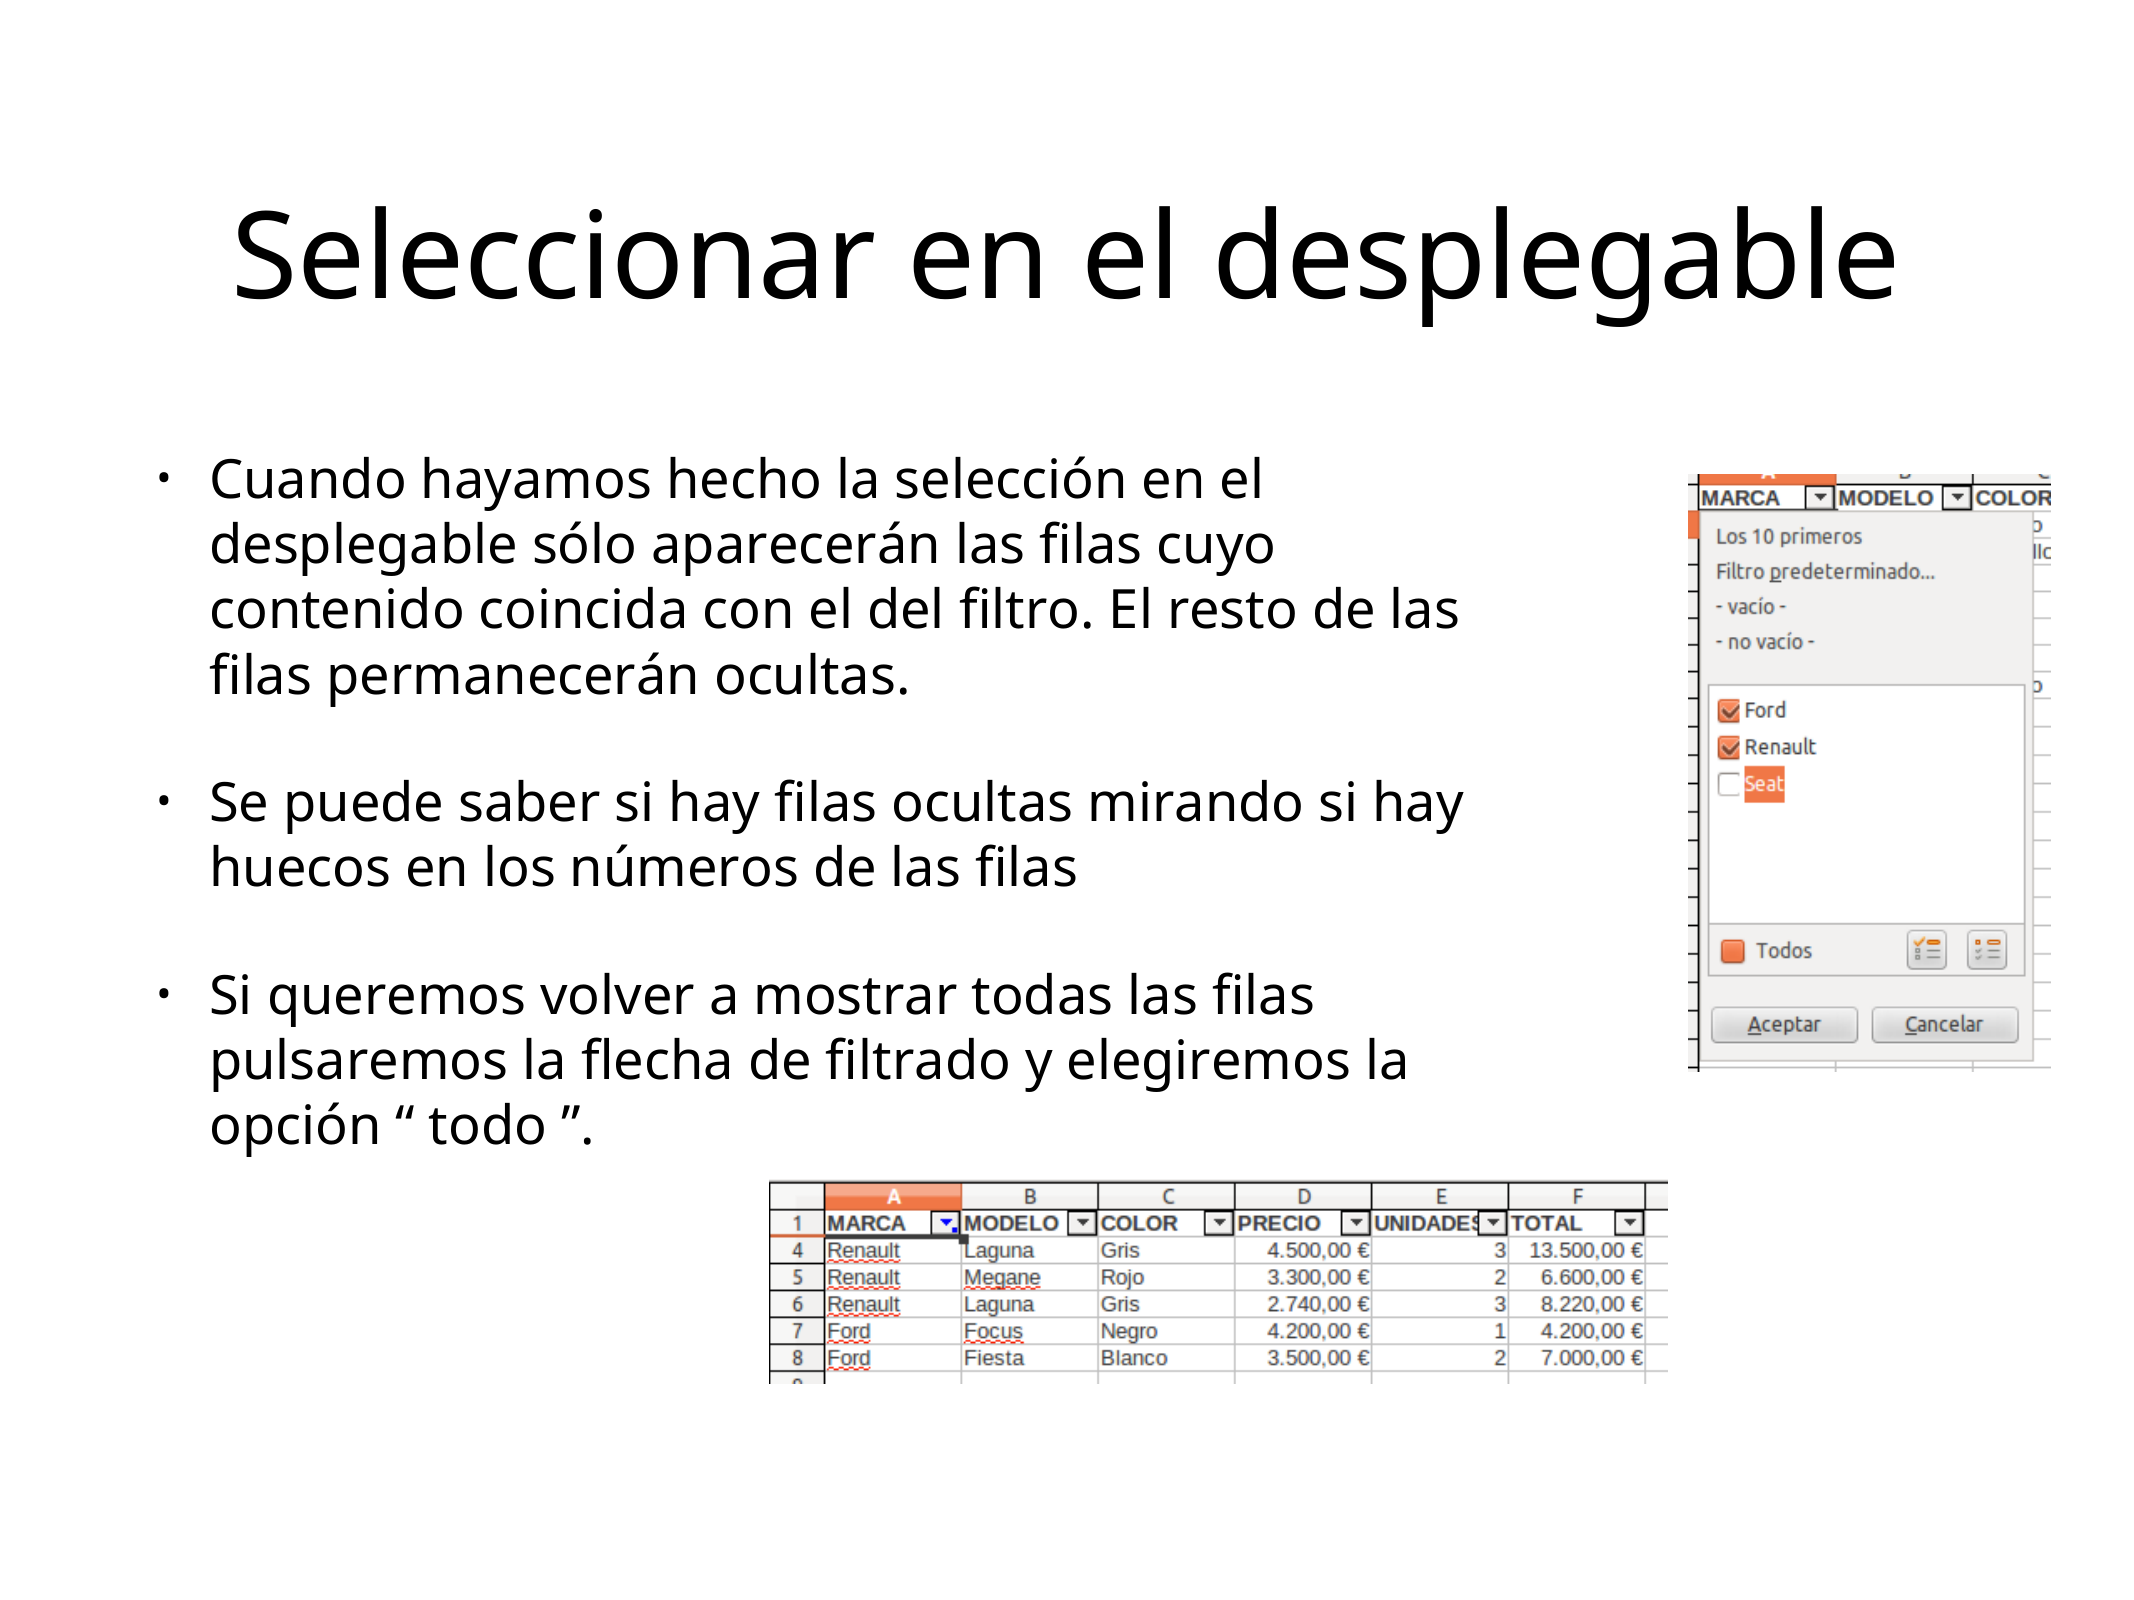

# Seleccionar en el desplegable
Cuando hayamos hecho la selección en el desplegable sólo aparecerán las filas cuyo contenido coincida con el del filtro. El resto de las filas permanecerán ocultas.
Se puede saber si hay filas ocultas mirando si hay huecos en los números de las filas
Si queremos volver a mostrar todas las filas pulsaremos la flecha de filtrado y elegiremos la opción “ todo ”.